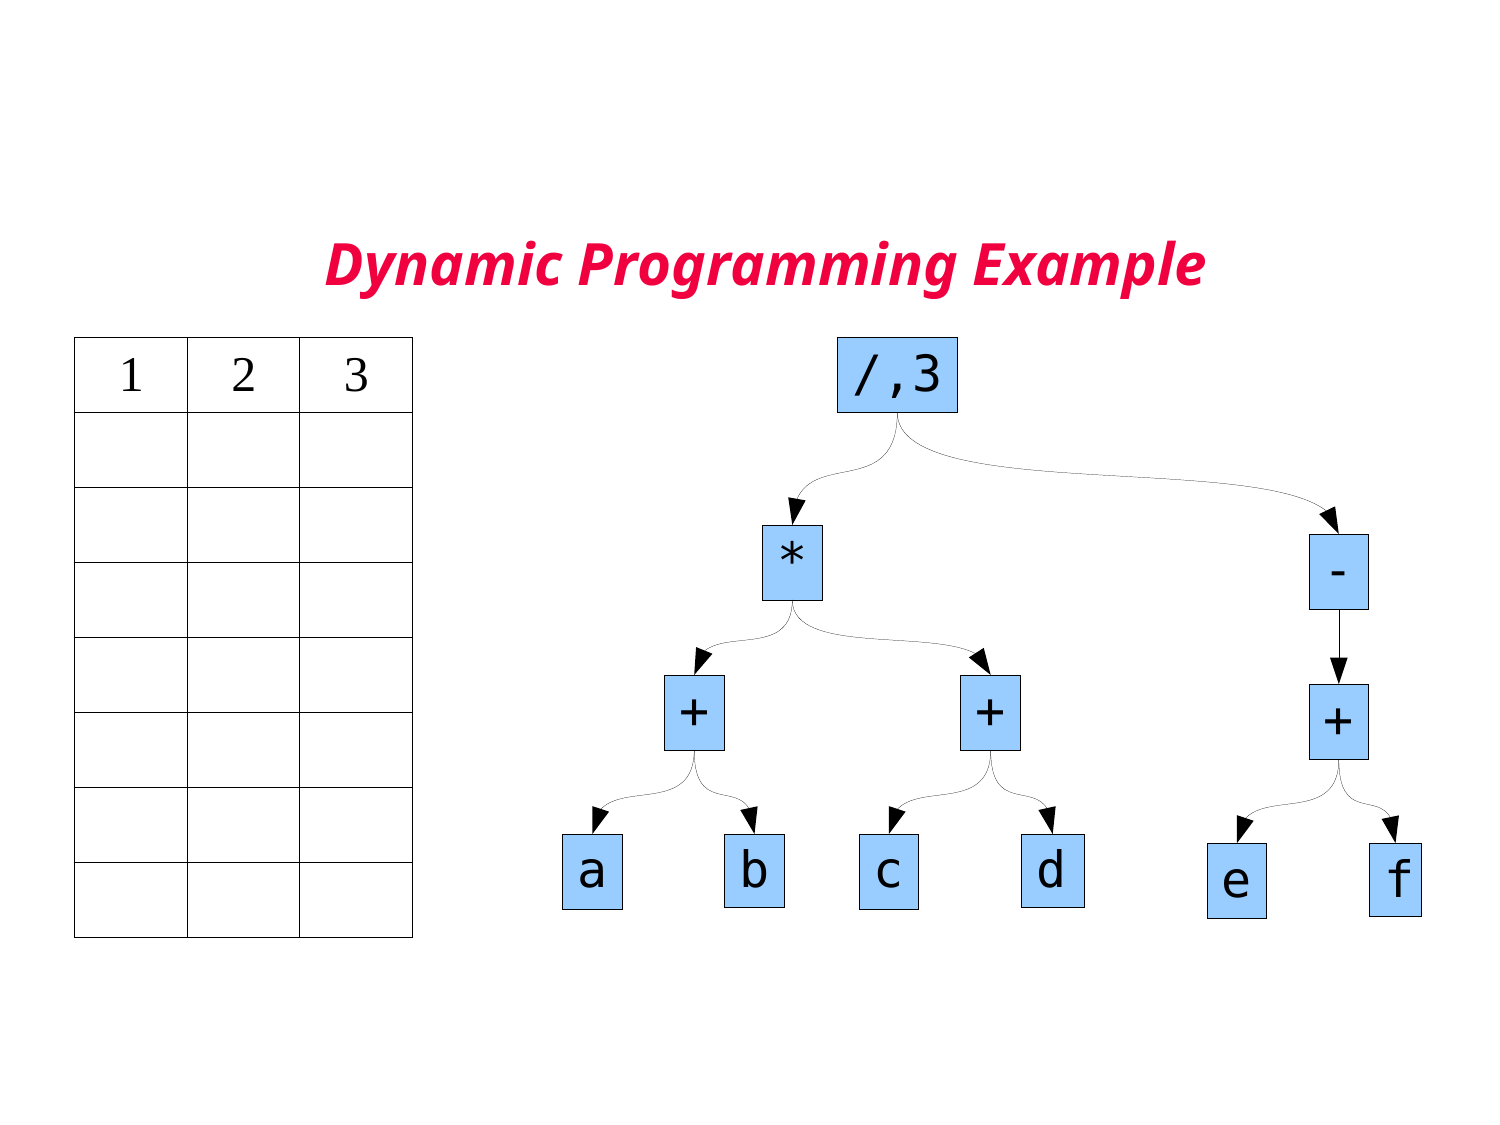

# Dynamic Programming Example
1
2
3
/,3
*
-
+
+
+
a
b
c
d
e
f
16